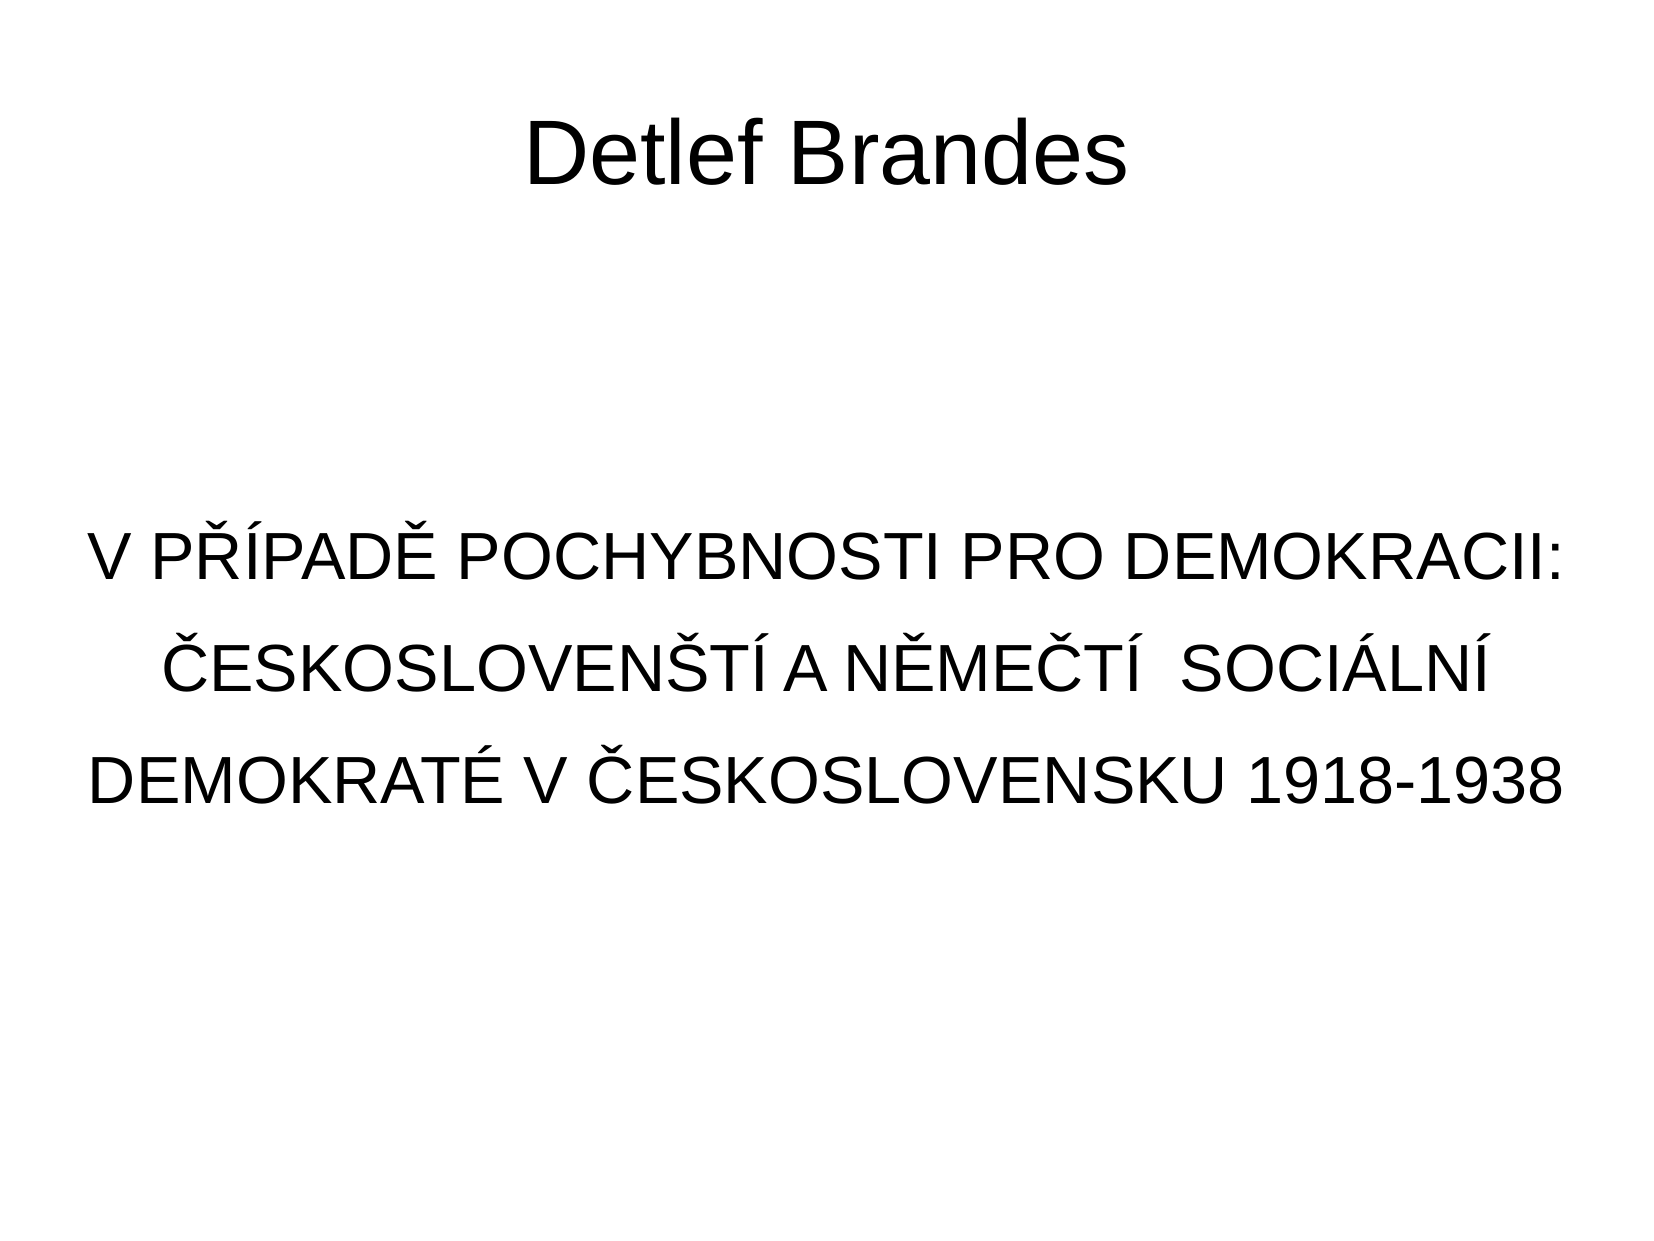

# Detlef Brandes
V případě pochybnosti pro demokracii: Českoslovenští a němečtí sociální demokraté v Československu 1918-1938